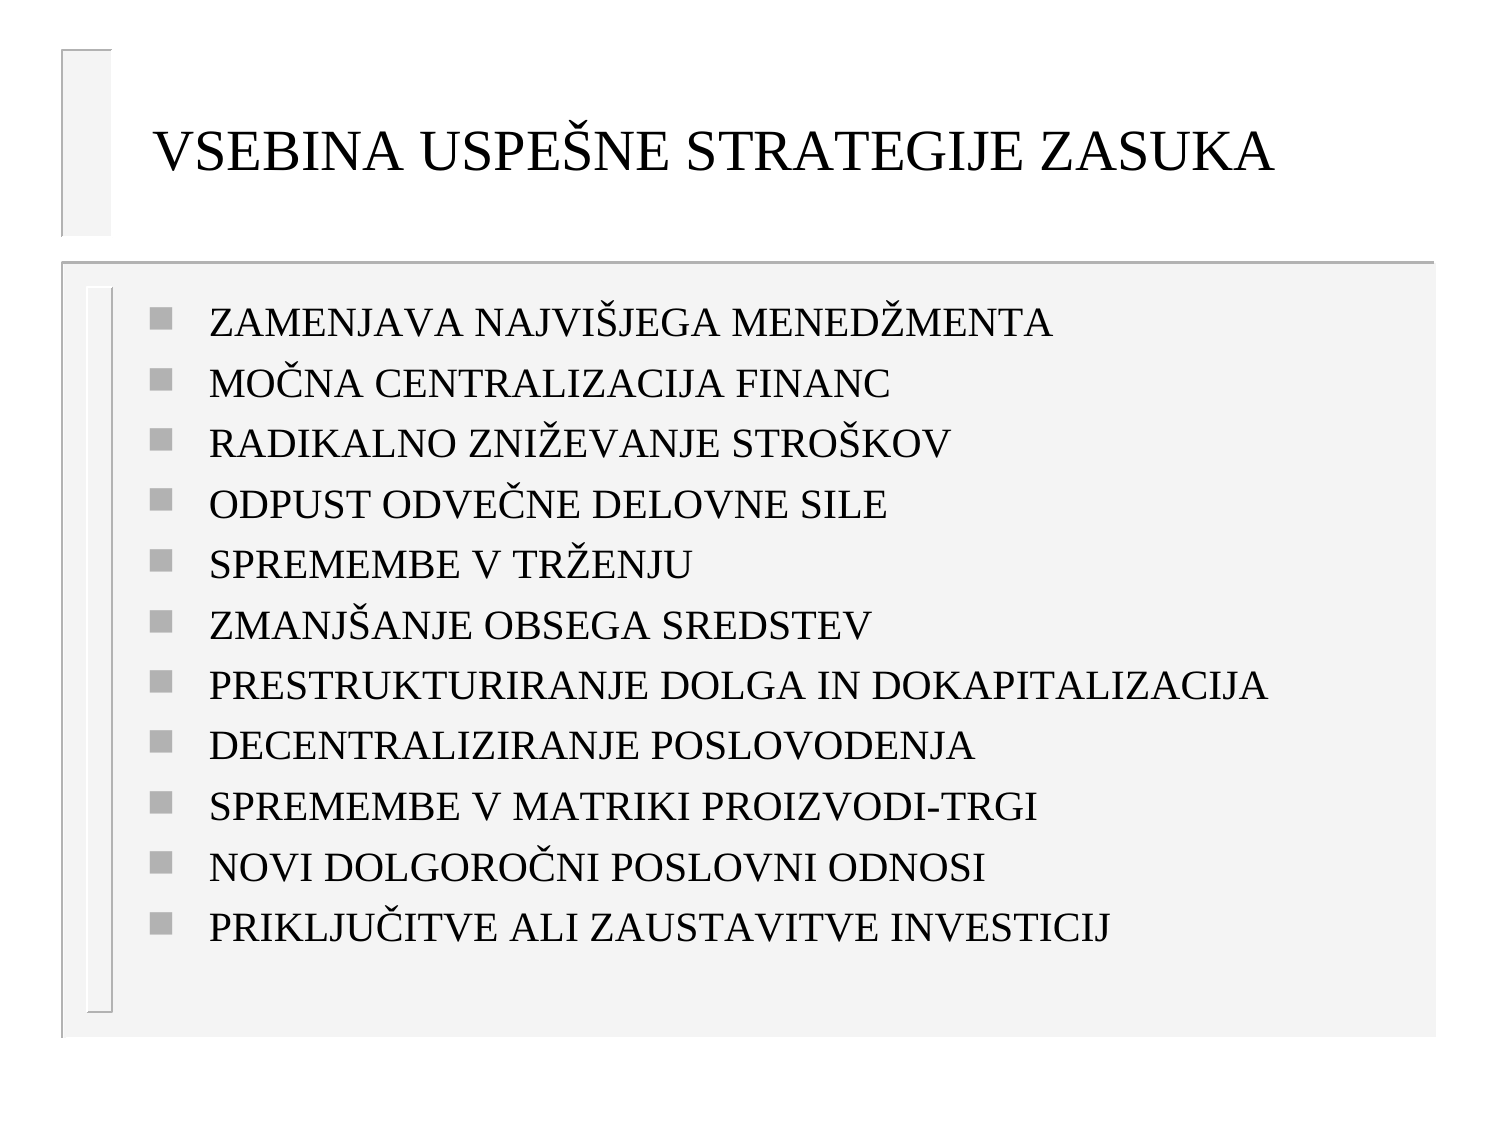

# VSEBINA USPEŠNE STRATEGIJE ZASUKA
ZAMENJAVA NAJVIŠJEGA MENEDŽMENTA
MOČNA CENTRALIZACIJA FINANC
RADIKALNO ZNIŽEVANJE STROŠKOV
ODPUST ODVEČNE DELOVNE SILE
SPREMEMBE V TRŽENJU
ZMANJŠANJE OBSEGA SREDSTEV
PRESTRUKTURIRANJE DOLGA IN DOKAPITALIZACIJA
DECENTRALIZIRANJE POSLOVODENJA
SPREMEMBE V MATRIKI PROIZVODI-TRGI
NOVI DOLGOROČNI POSLOVNI ODNOSI
PRIKLJUČITVE ALI ZAUSTAVITVE INVESTICIJ